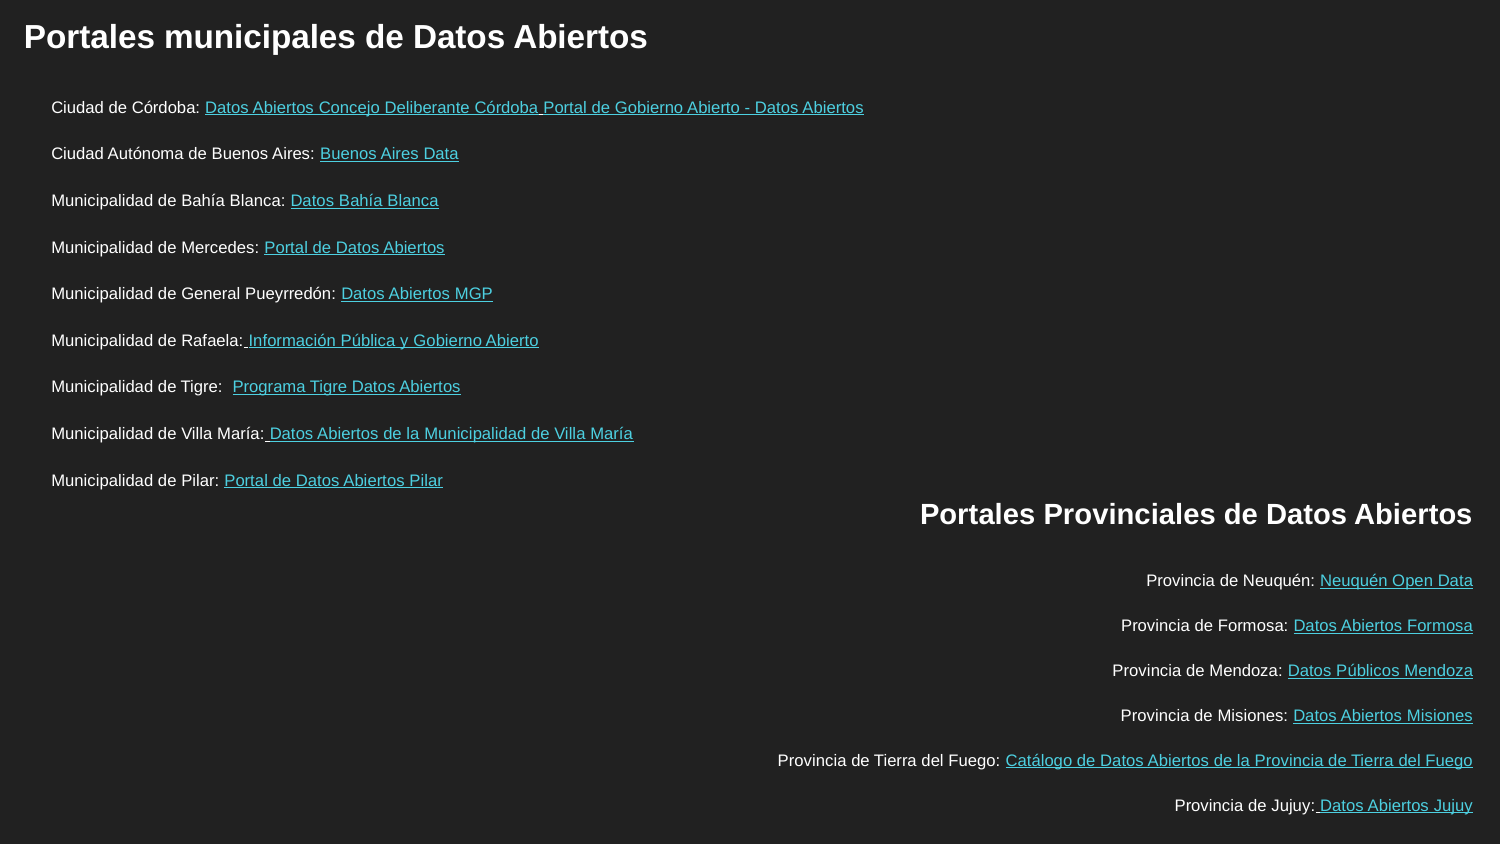

Portales municipales de Datos Abiertos
Ciudad de Córdoba: Datos Abiertos Concejo Deliberante Córdoba Portal de Gobierno Abierto - Datos Abiertos
Ciudad Autónoma de Buenos Aires: Buenos Aires Data
Municipalidad de Bahía Blanca: Datos Bahía Blanca
Municipalidad de Mercedes: Portal de Datos Abiertos
Municipalidad de General Pueyrredón: Datos Abiertos MGP
Municipalidad de Rafaela: Información Pública y Gobierno Abierto
Municipalidad de Tigre: Programa Tigre Datos Abiertos
Municipalidad de Villa María: Datos Abiertos de la Municipalidad de Villa María
Municipalidad de Pilar: Portal de Datos Abiertos Pilar
Portales Provinciales de Datos Abiertos
Provincia de Neuquén: Neuquén Open Data
Provincia de Formosa: Datos Abiertos Formosa
Provincia de Mendoza: Datos Públicos Mendoza
Provincia de Misiones: Datos Abiertos Misiones
Provincia de Tierra del Fuego: Catálogo de Datos Abiertos de la Provincia de Tierra del Fuego
Provincia de Jujuy: Datos Abiertos Jujuy